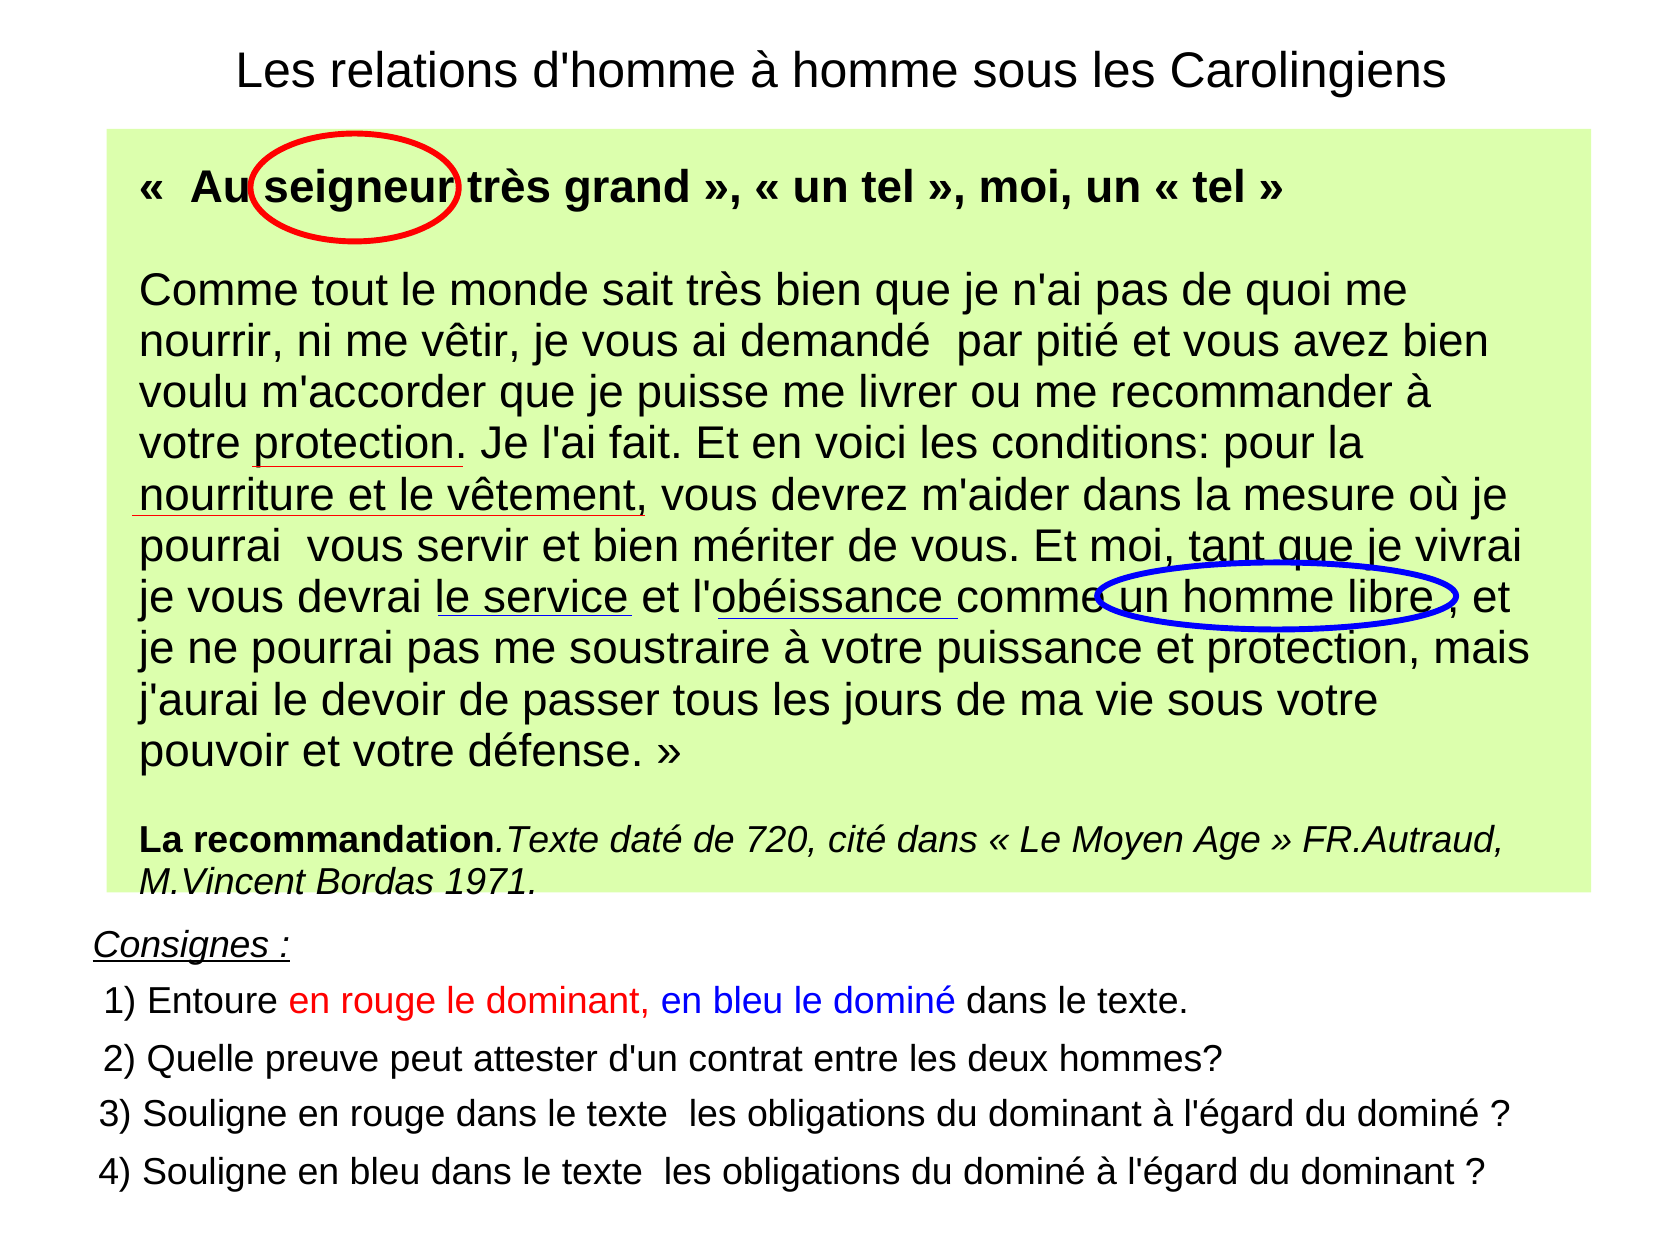

Les relations d'homme à homme sous les Carolingiens
«  Au seigneur très grand », « un tel », moi, un « tel »
Comme tout le monde sait très bien que je n'ai pas de quoi me nourrir, ni me vêtir, je vous ai demandé par pitié et vous avez bien voulu m'accorder que je puisse me livrer ou me recommander à votre protection. Je l'ai fait. Et en voici les conditions: pour la nourriture et le vêtement, vous devrez m'aider dans la mesure où je pourrai vous servir et bien mériter de vous. Et moi, tant que je vivrai je vous devrai le service et l'obéissance comme un homme libre.; et je ne pourrai pas me soustraire à votre puissance et protection, mais j'aurai le devoir de passer tous les jours de ma vie sous votre pouvoir et votre défense. »
La recommandation.Texte daté de 720, cité dans « Le Moyen Age » FR.Autraud, M.Vincent Bordas 1971.
Consignes :
 1) Entoure en rouge le dominant, en bleu le dominé dans le texte.
2) Quelle preuve peut attester d'un contrat entre les deux hommes?
 3) Souligne en rouge dans le texte les obligations du dominant à l'égard du dominé ?
 4) Souligne en bleu dans le texte les obligations du dominé à l'égard du dominant ?